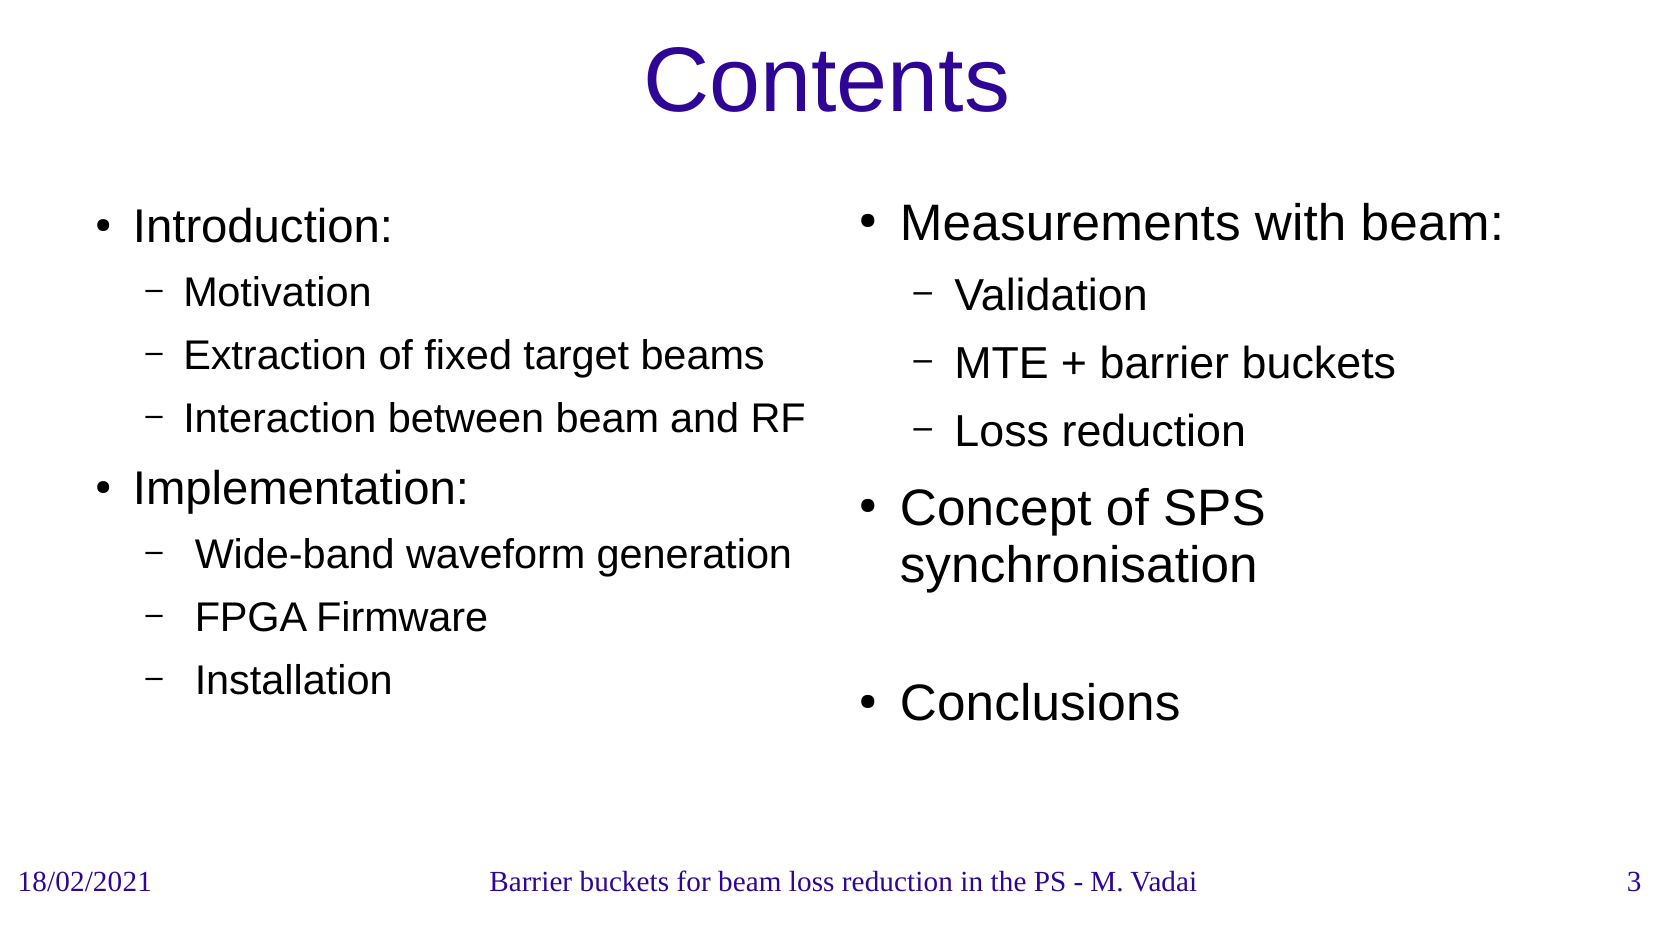

# Contents
Measurements with beam:
Validation
MTE + barrier buckets
Loss reduction
Concept of SPS synchronisation
Conclusions
Introduction:
Motivation
Extraction of fixed target beams
Interaction between beam and RF
Implementation:
 Wide-band waveform generation
 FPGA Firmware
 Installation
18/02/2021
Barrier buckets for beam loss reduction in the PS - M. Vadai
3